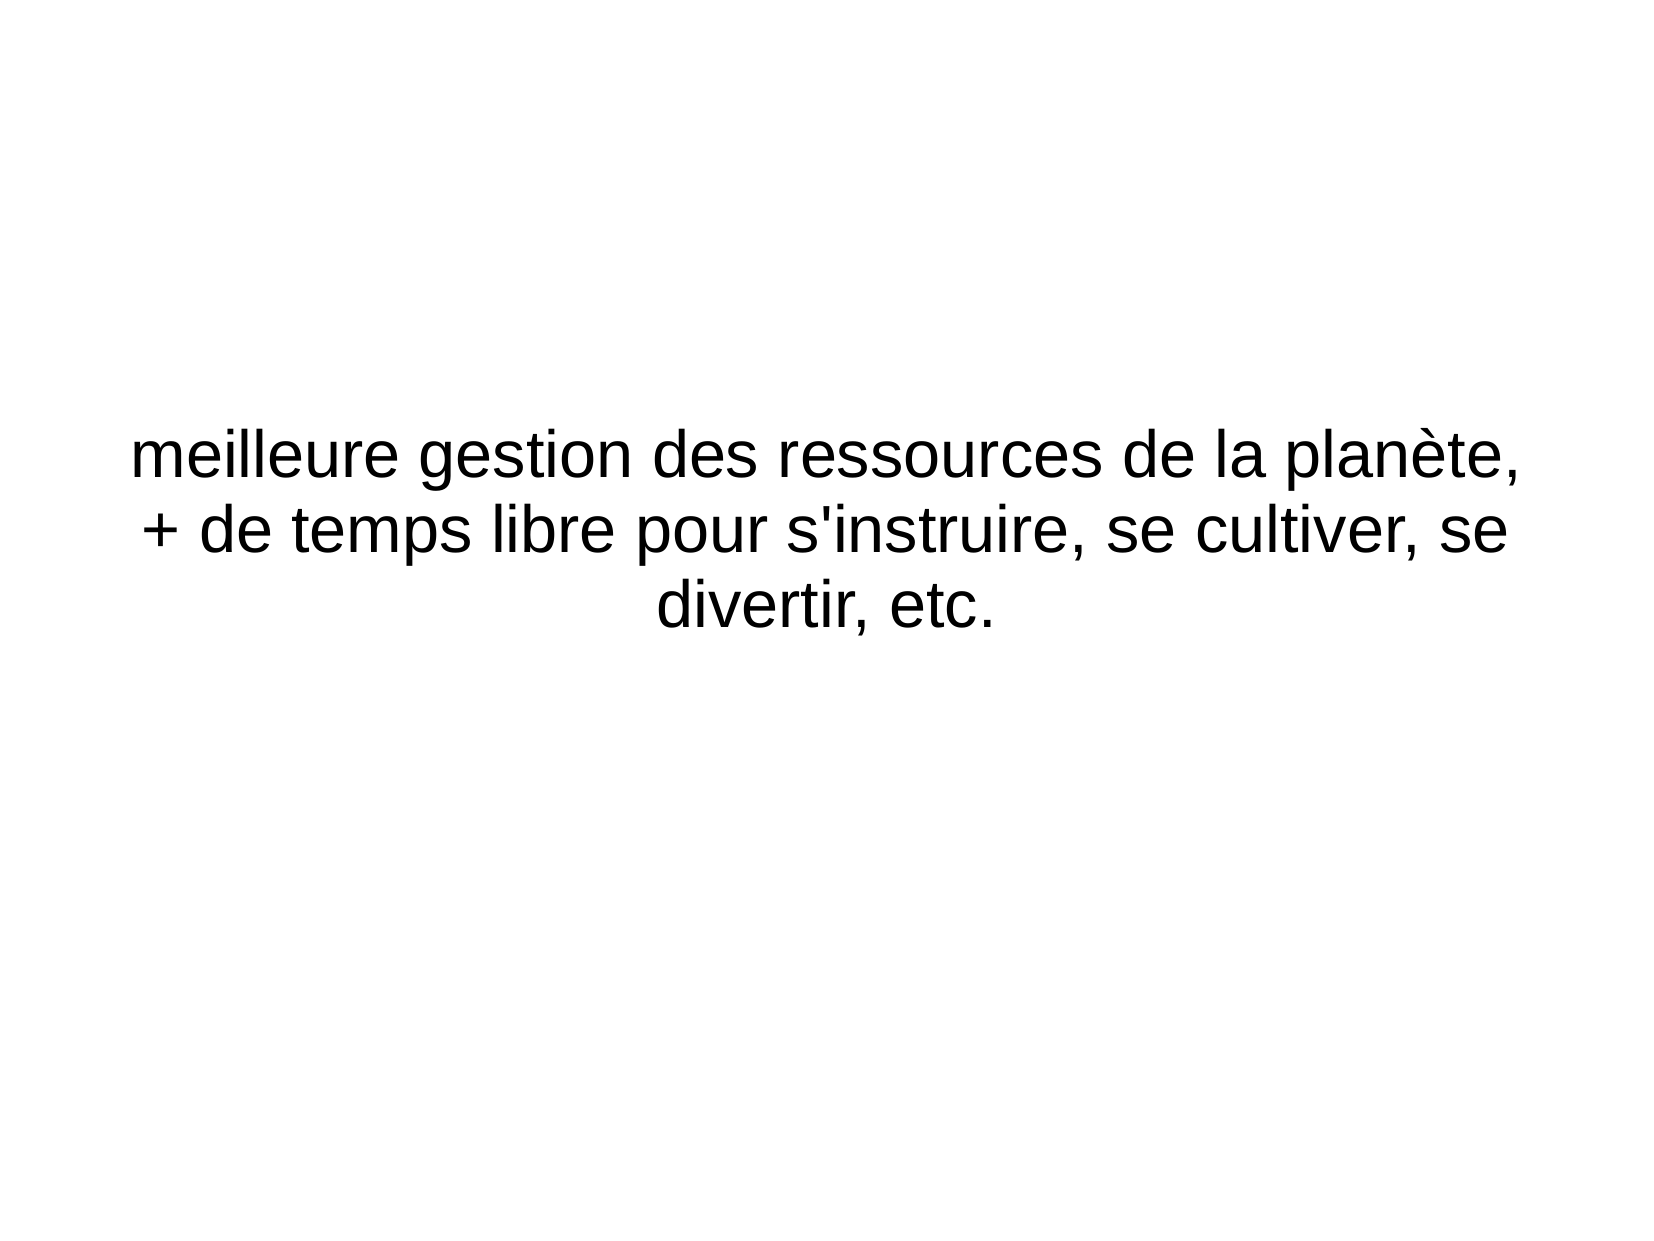

# meilleure gestion des ressources de la planète,
+ de temps libre pour s'instruire, se cultiver, se divertir, etc.